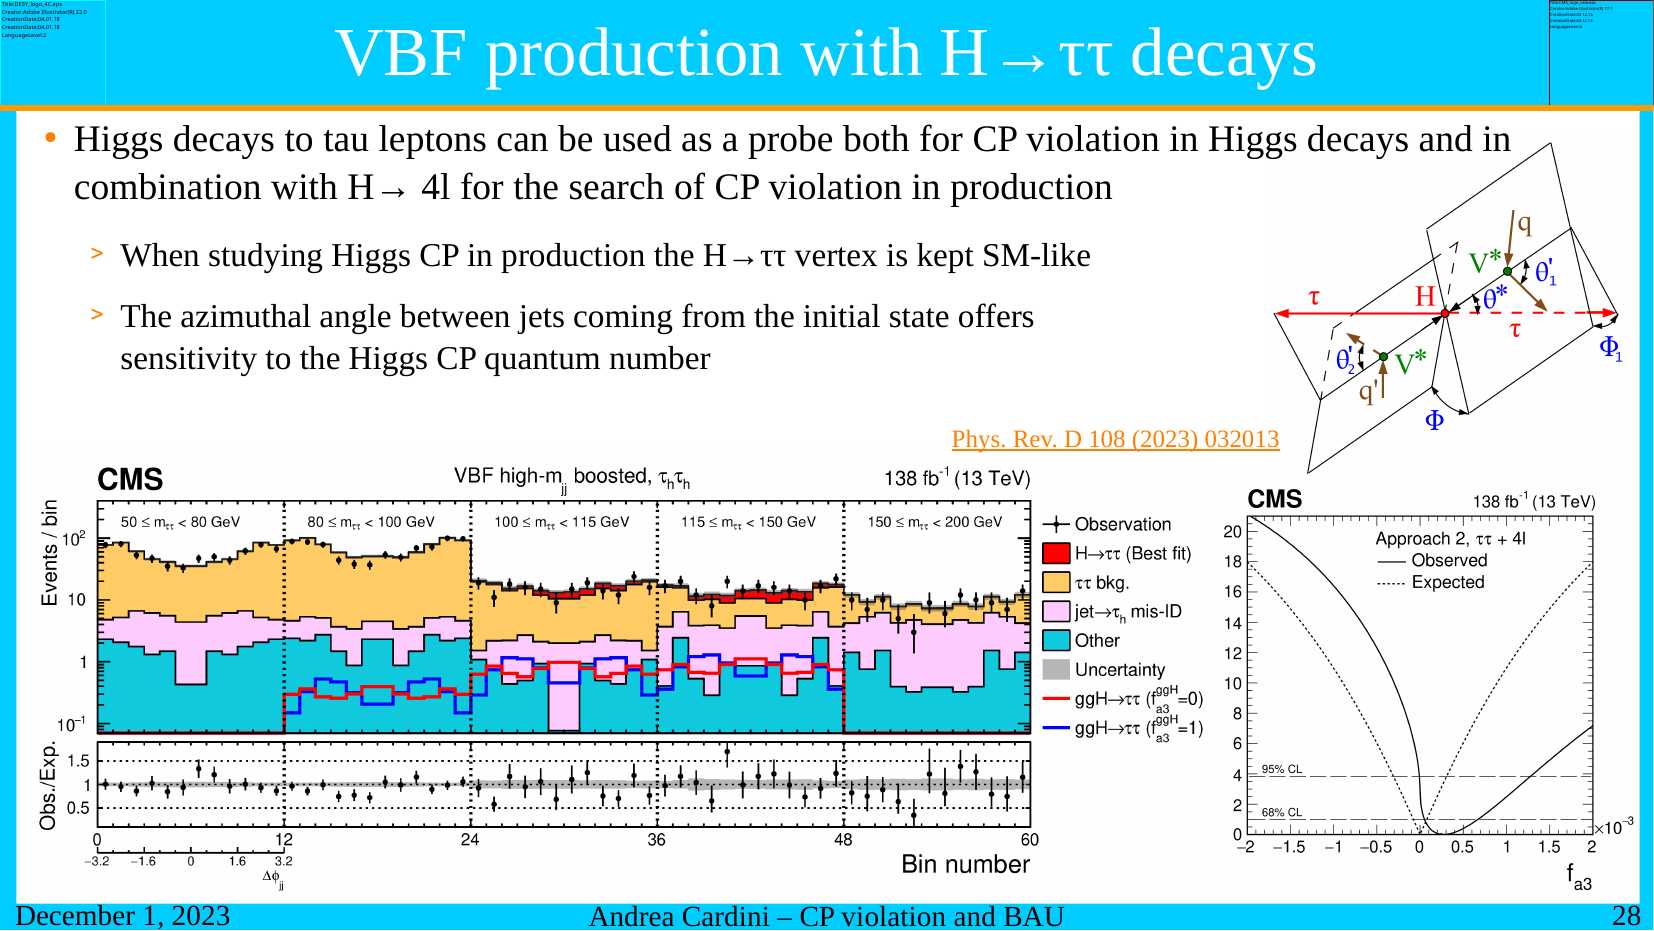

# VBF production with H→ττ decays
Higgs decays to tau leptons can be used as a probe both for CP violation in Higgs decays and in combination with H→ 4l for the search of CP violation in production
When studying Higgs CP in production the H→ττ vertex is kept SM-like
The azimuthal angle between jets coming from the initial state offers
sensitivity to the Higgs CP quantum number
Phys. Rev. D 108 (2023) 032013
28